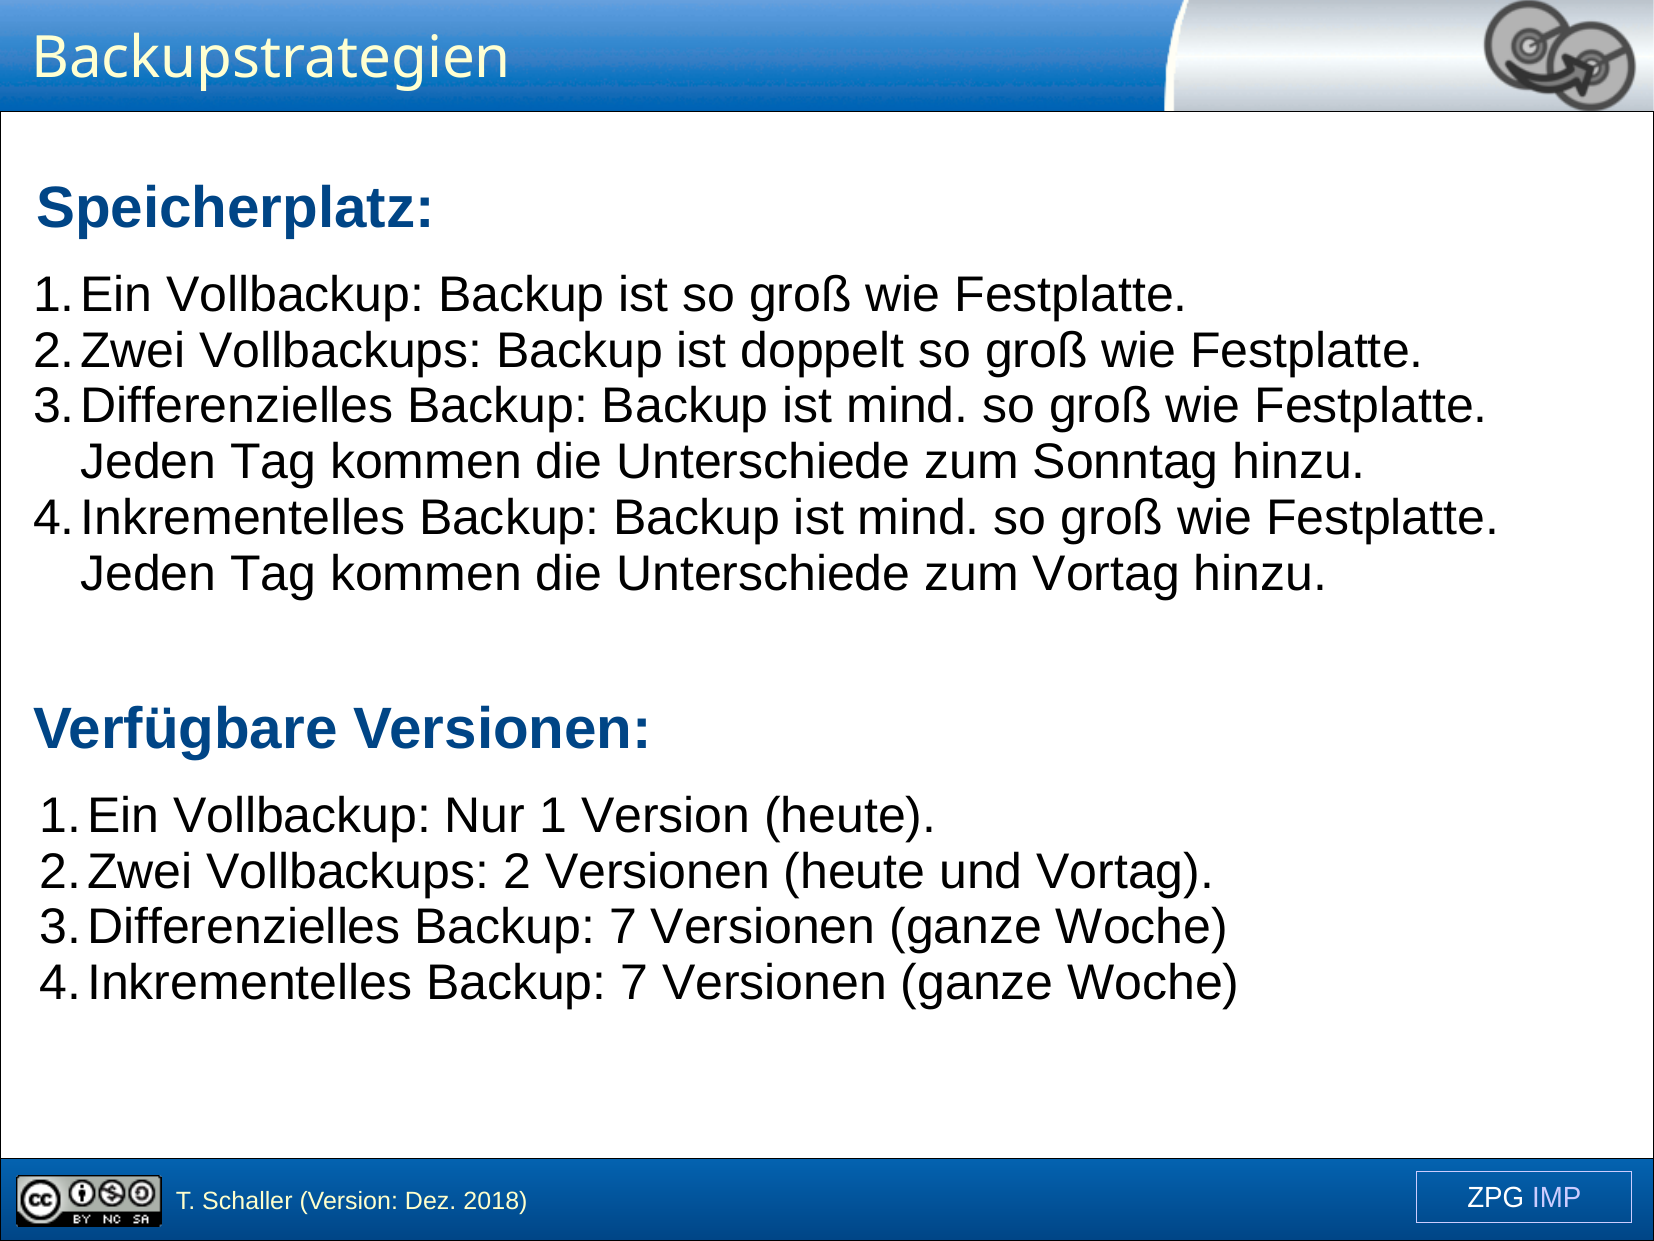

# Backupstrategien
Speicherplatz:
Ein Vollbackup: Backup ist so groß wie Festplatte.
Zwei Vollbackups: Backup ist doppelt so groß wie Festplatte.
Differenzielles Backup: Backup ist mind. so groß wie Festplatte. Jeden Tag kommen die Unterschiede zum Sonntag hinzu.
Inkrementelles Backup: Backup ist mind. so groß wie Festplatte. Jeden Tag kommen die Unterschiede zum Vortag hinzu.
Verfügbare Versionen:
Ein Vollbackup: Nur 1 Version (heute).
Zwei Vollbackups: 2 Versionen (heute und Vortag).
Differenzielles Backup: 7 Versionen (ganze Woche)
Inkrementelles Backup: 7 Versionen (ganze Woche)
11